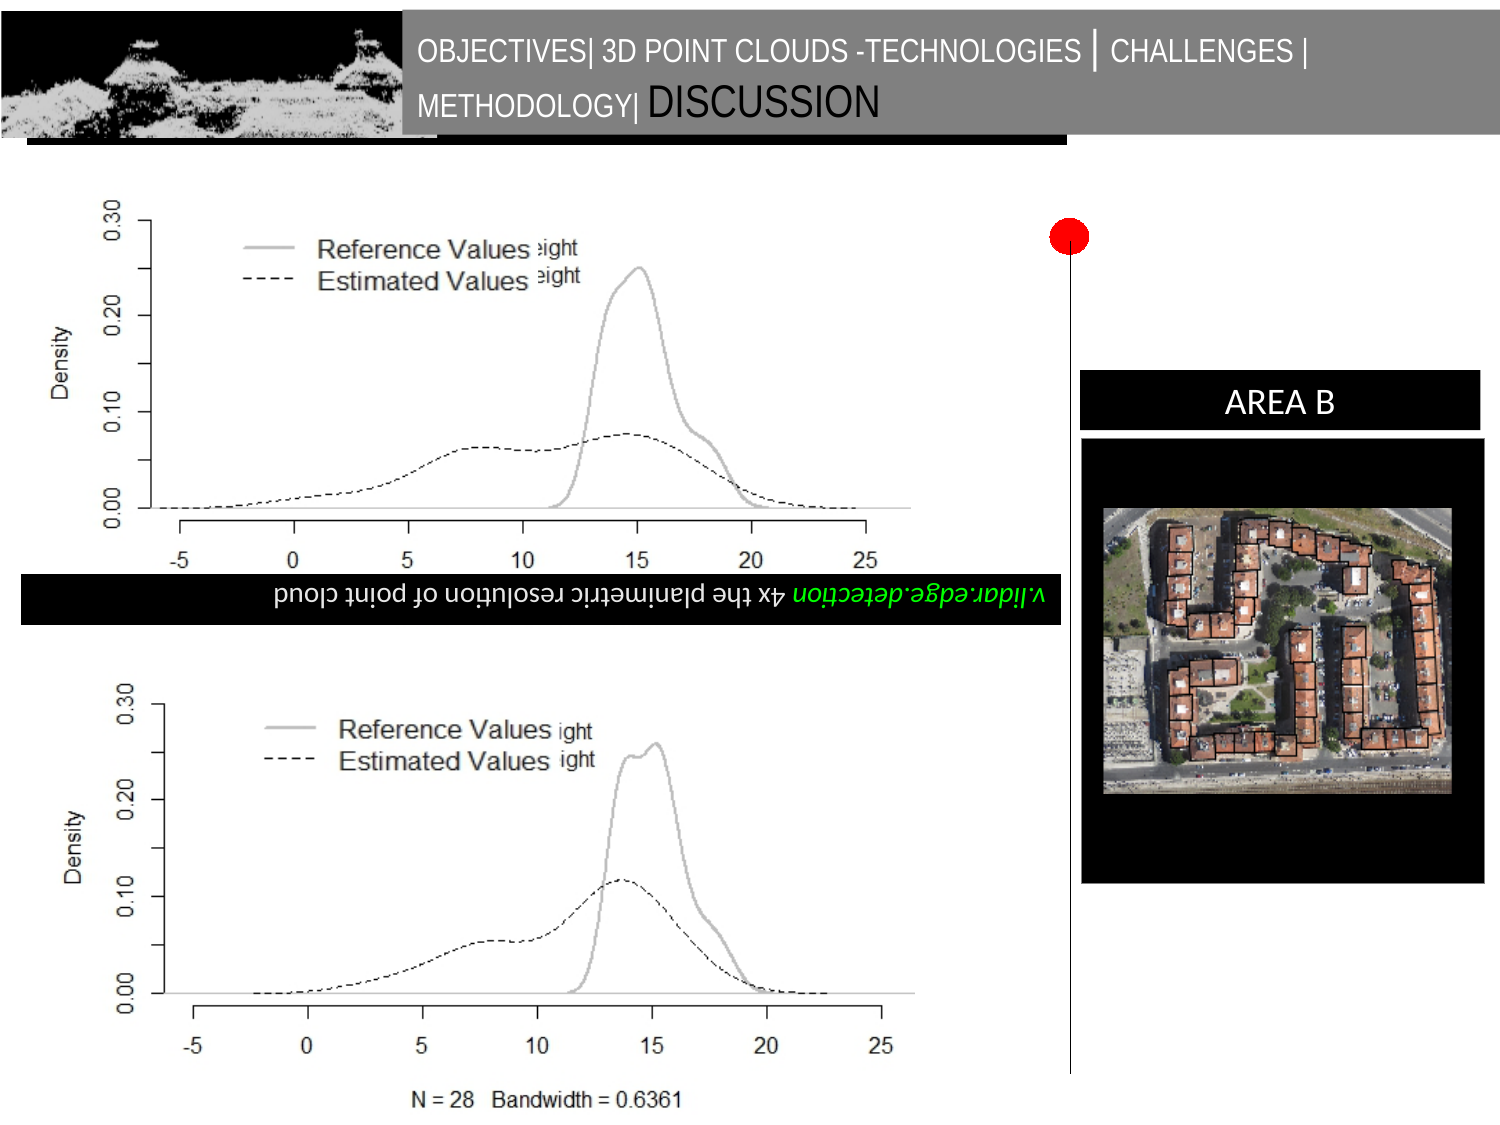

OBJECTIVES| 3D POINT CLOUDS -TECHNOLOGIES | CHALLENGES | METHODOLOGY| DISCUSSION
v.lidar.edge.detection 2x the planimetric resolution of point cloud
AREA B
v.lidar.edge.detection 4x the planimetric resolution of point cloud